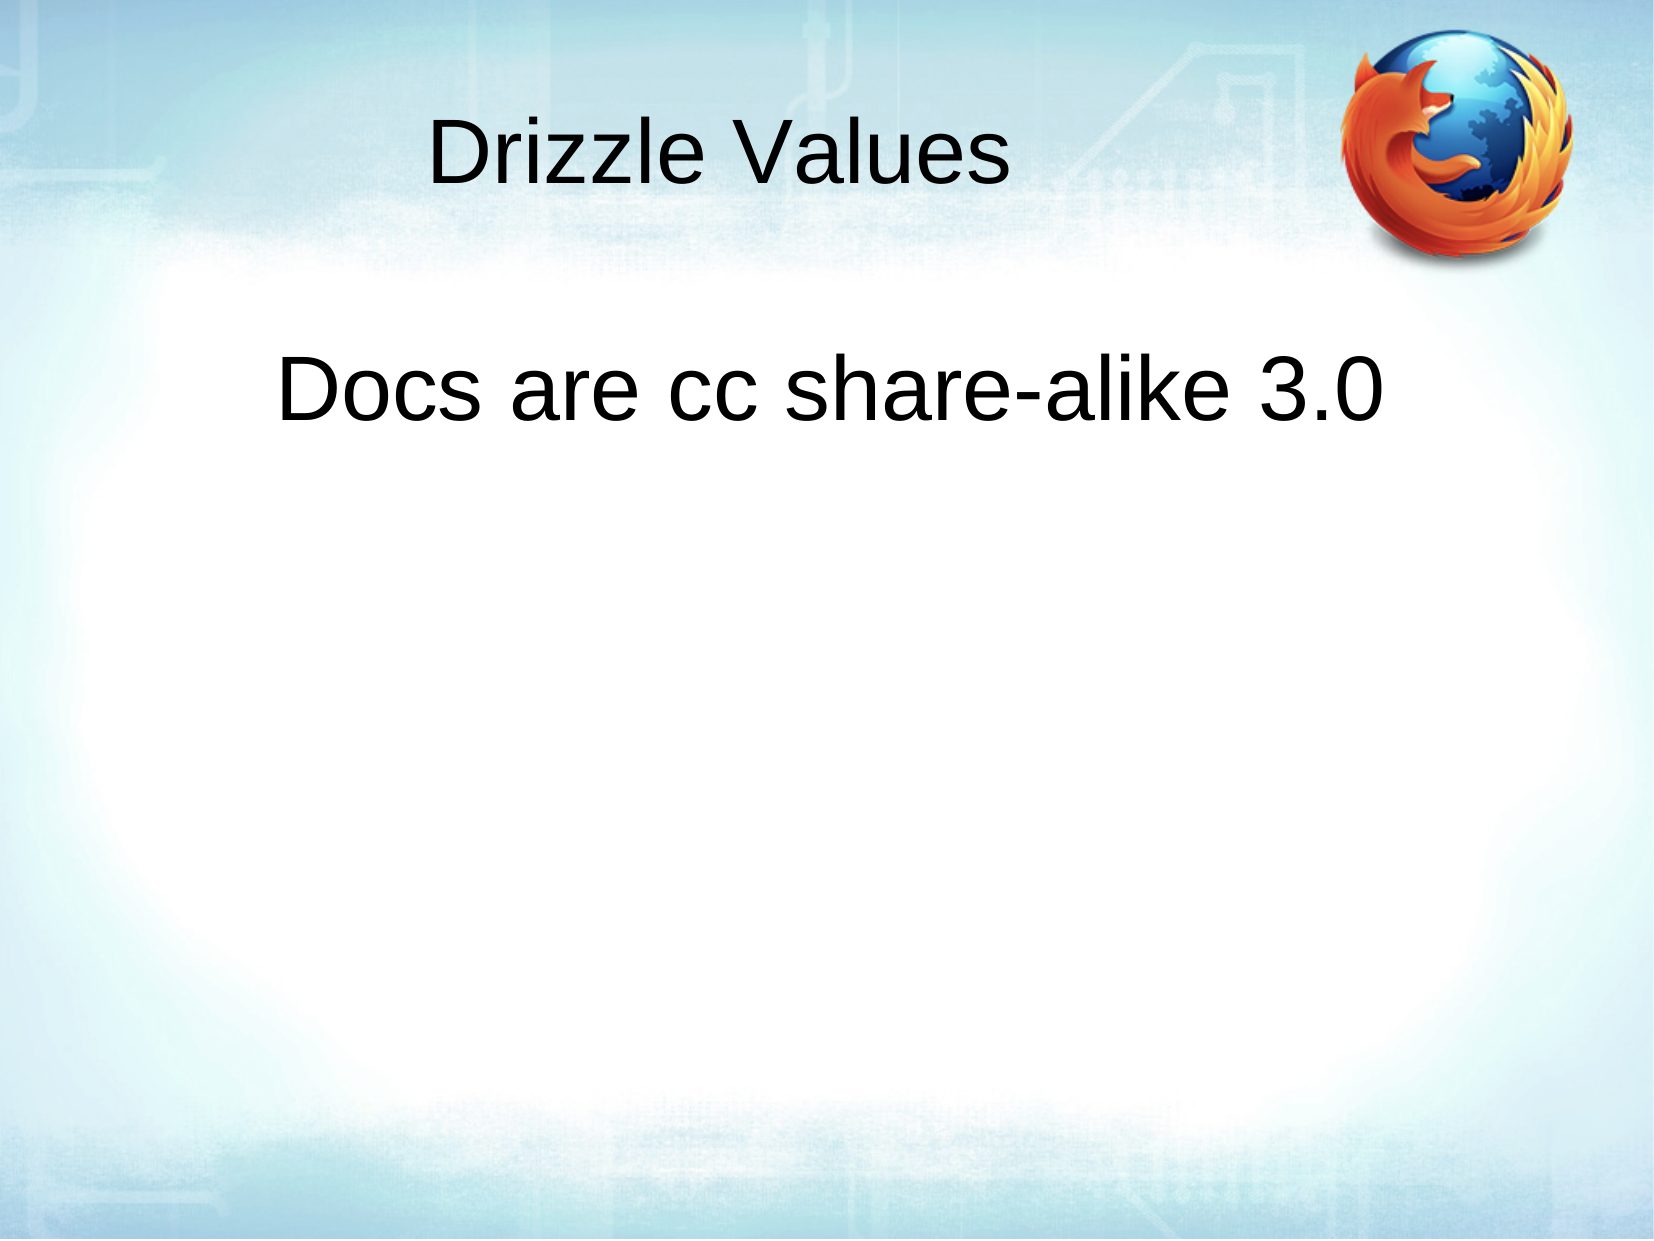

# Drizzle Values
Docs are cc share-alike 3.0